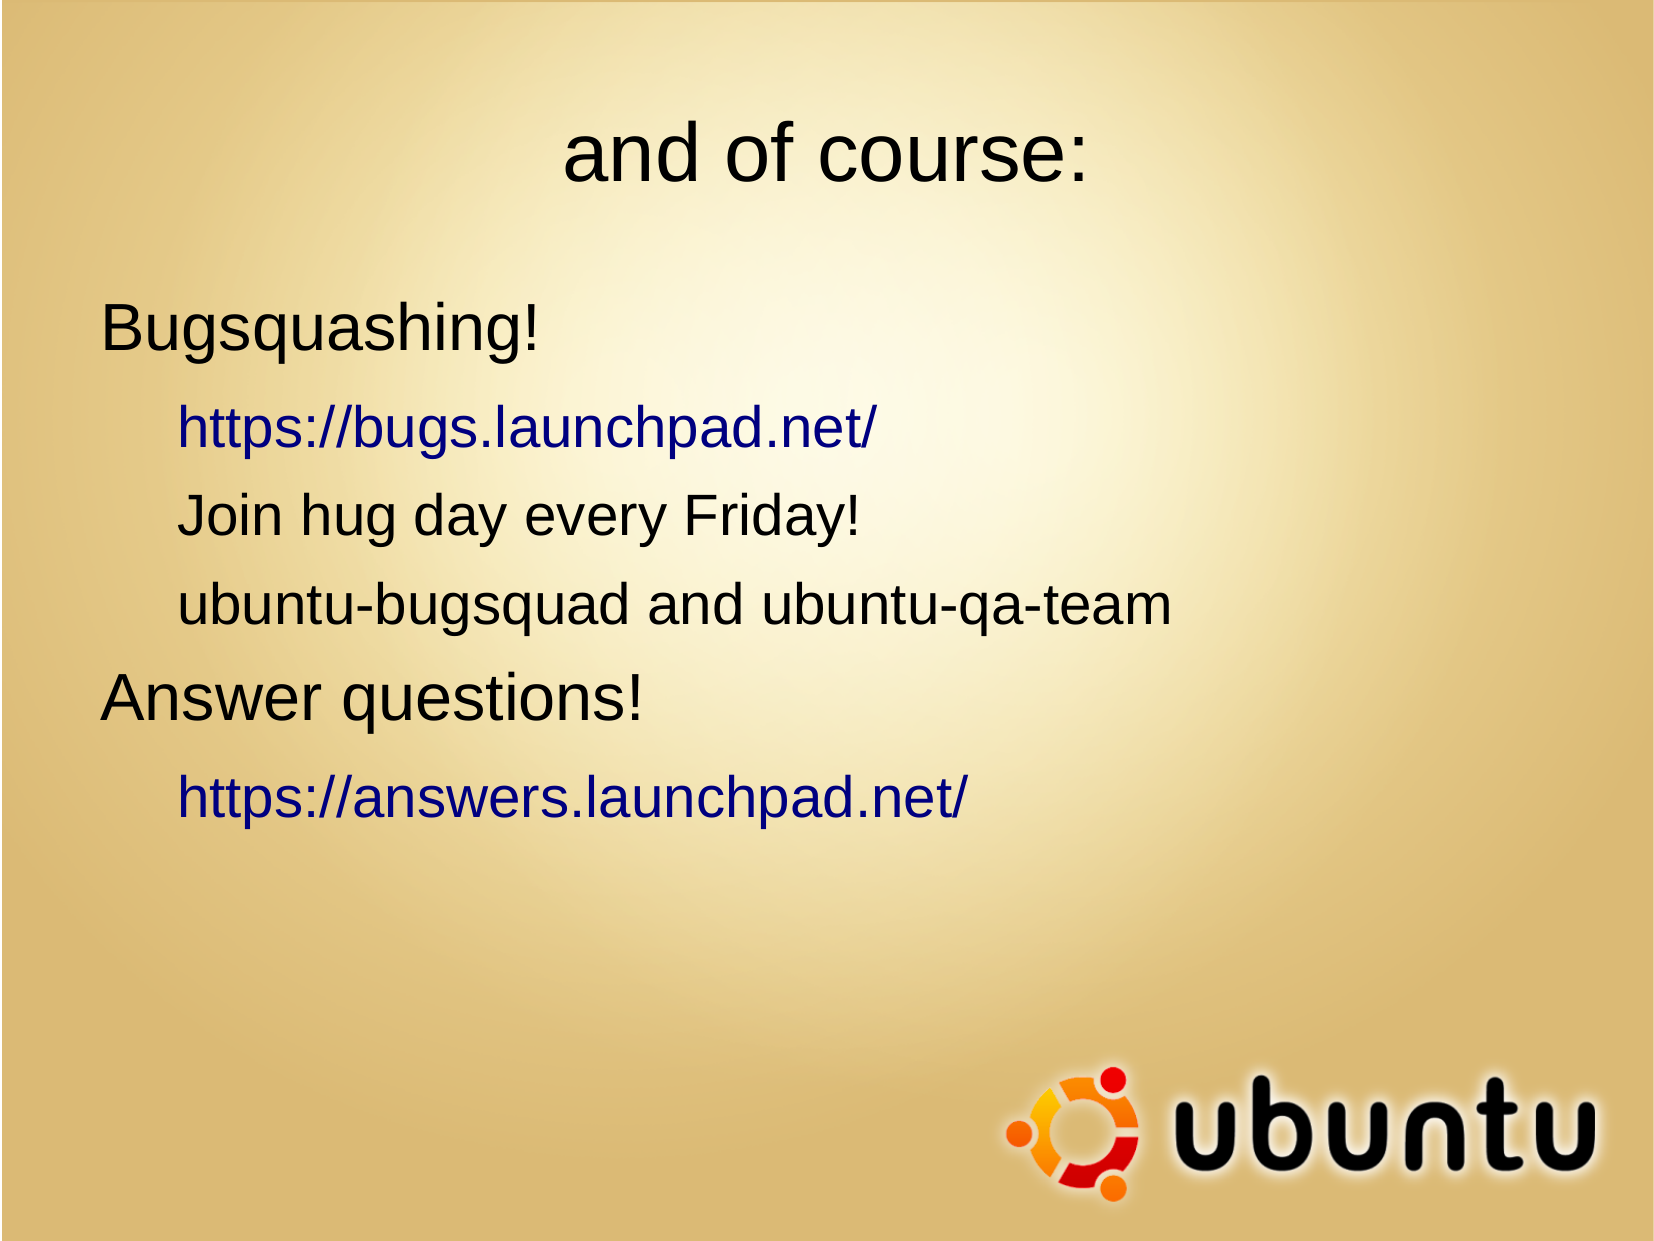

# and of course:
Bugsquashing!
https://bugs.launchpad.net/
Join hug day every Friday!
ubuntu-bugsquad and ubuntu-qa-team
Answer questions!
https://answers.launchpad.net/